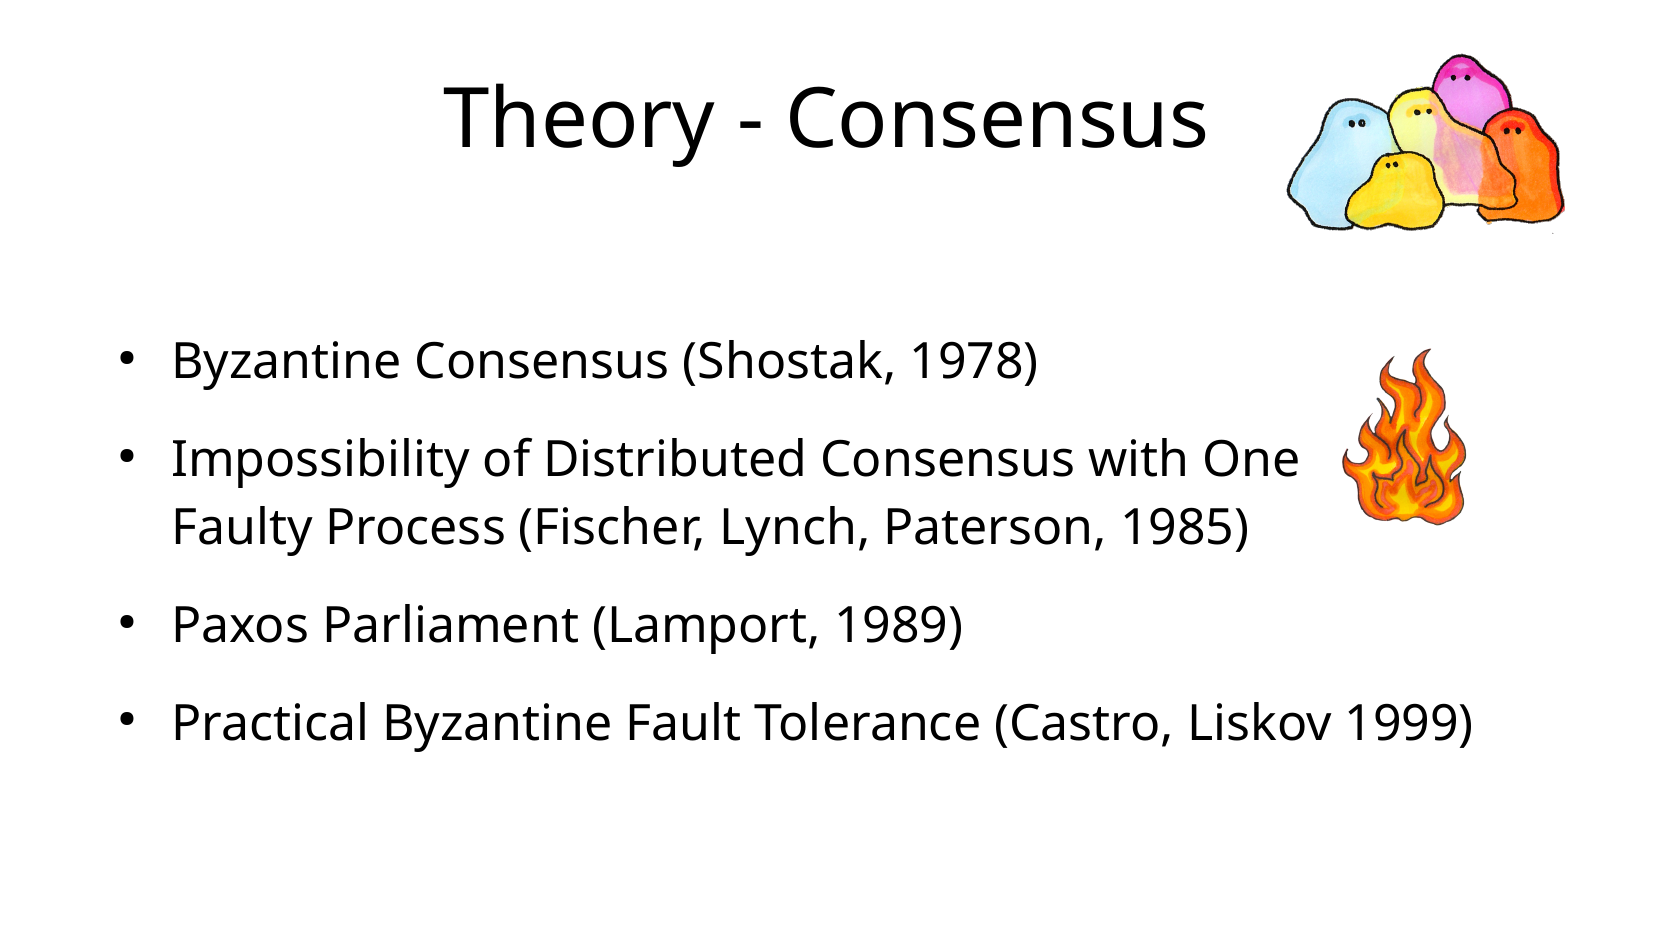

Theory - Consensus
# Byzantine Consensus (Shostak, 1978)
Impossibility of Distributed Consensus with One
Faulty Process (Fischer, Lynch, Paterson, 1985)
Paxos Parliament (Lamport, 1989)
Practical Byzantine Fault Tolerance (Castro, Liskov 1999)